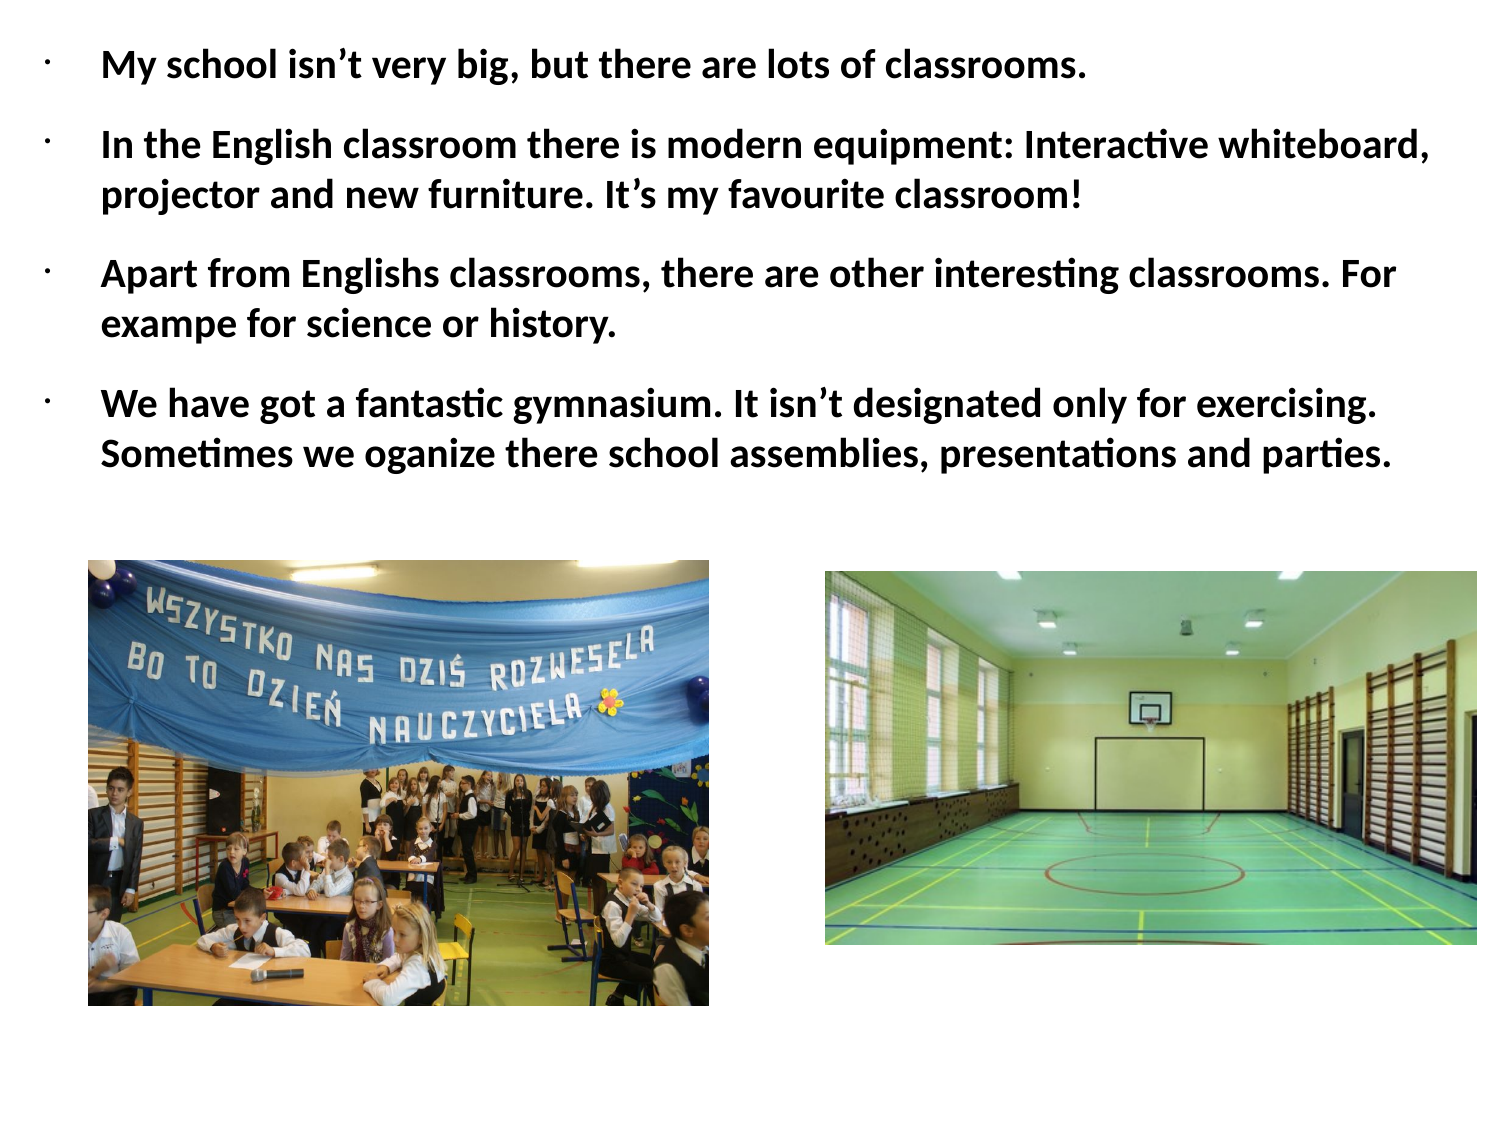

My school isn’t very big, but there are lots of classrooms.
In the English classroom there is modern equipment: Interactive whiteboard, projector and new furniture. It’s my favourite classroom!
Apart from Englishs classrooms, there are other interesting classrooms. For exampe for science or history.
We have got a fantastic gymnasium. It isn’t designated only for exercising. Sometimes we oganize there school assemblies, presentations and parties.
#